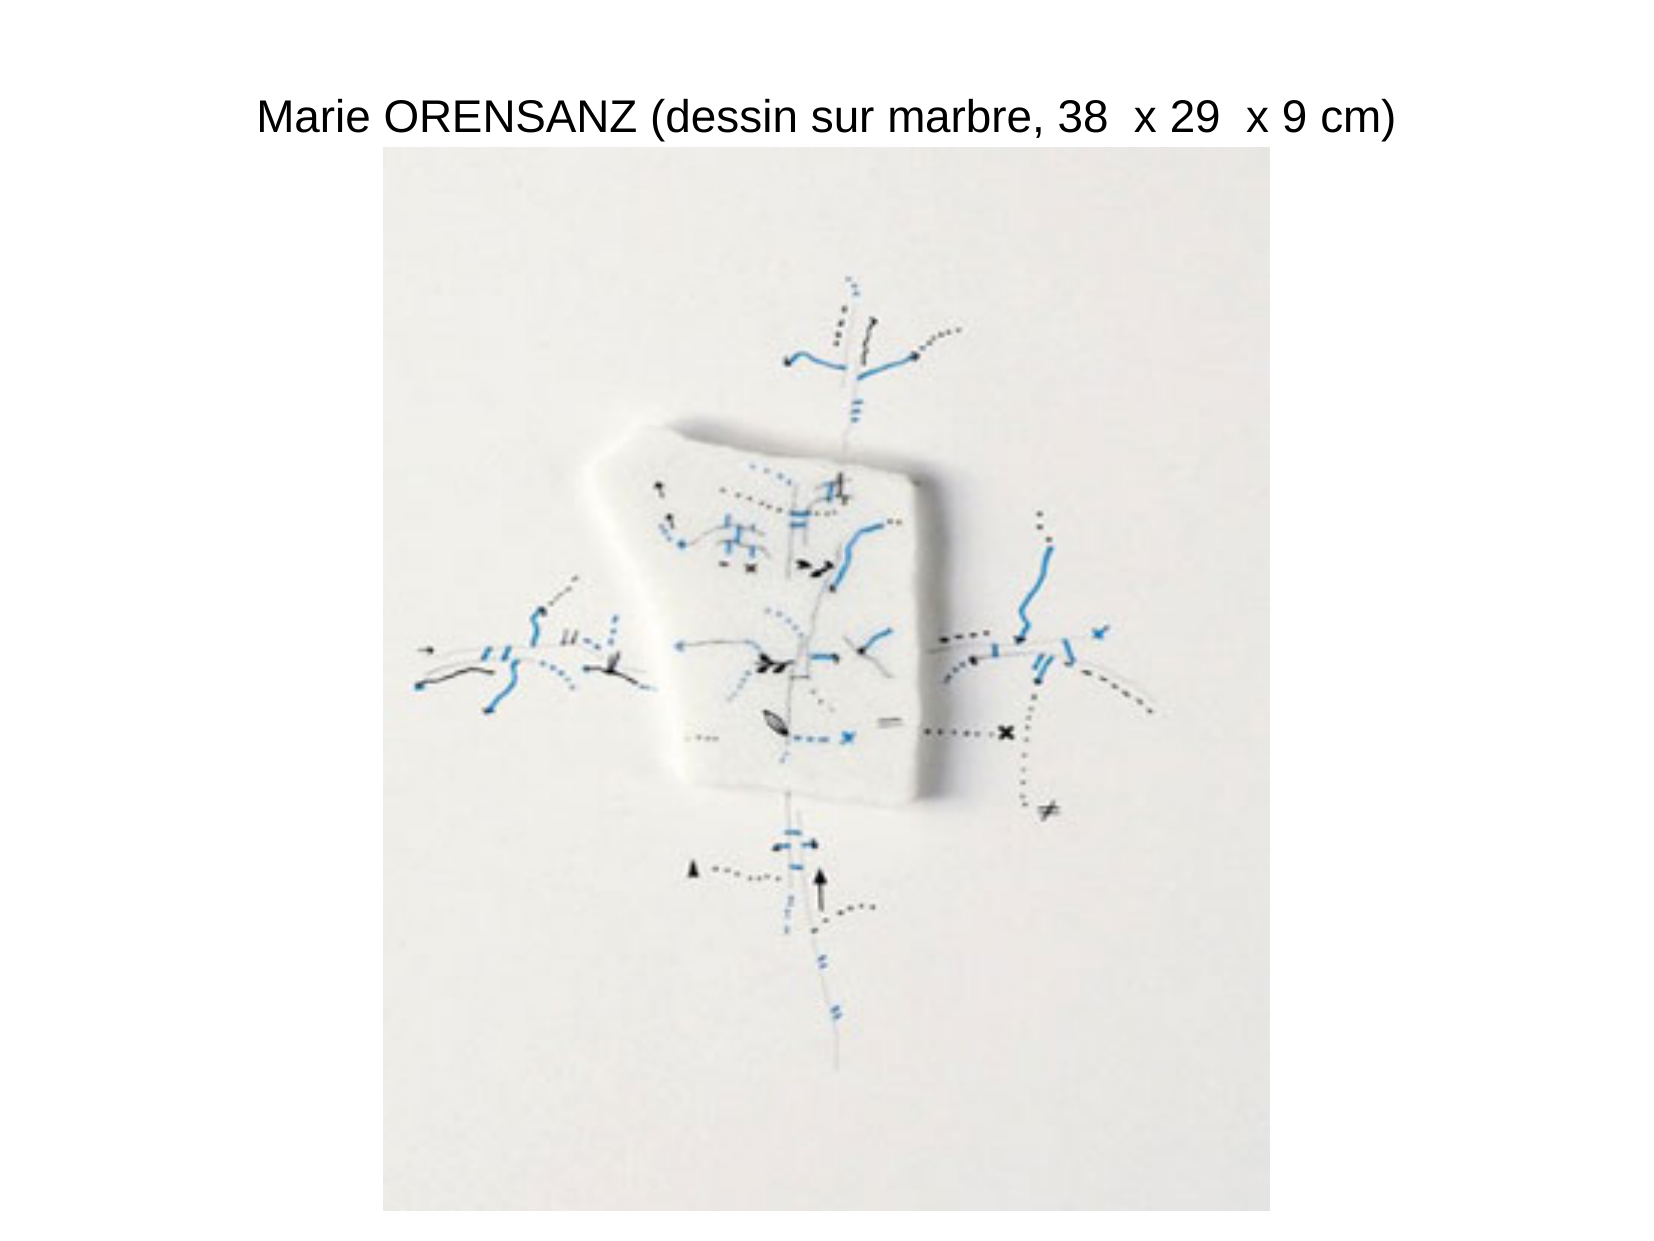

# Marie ORENSANZ (dessin sur marbre, 38 x 29 x 9 cm)